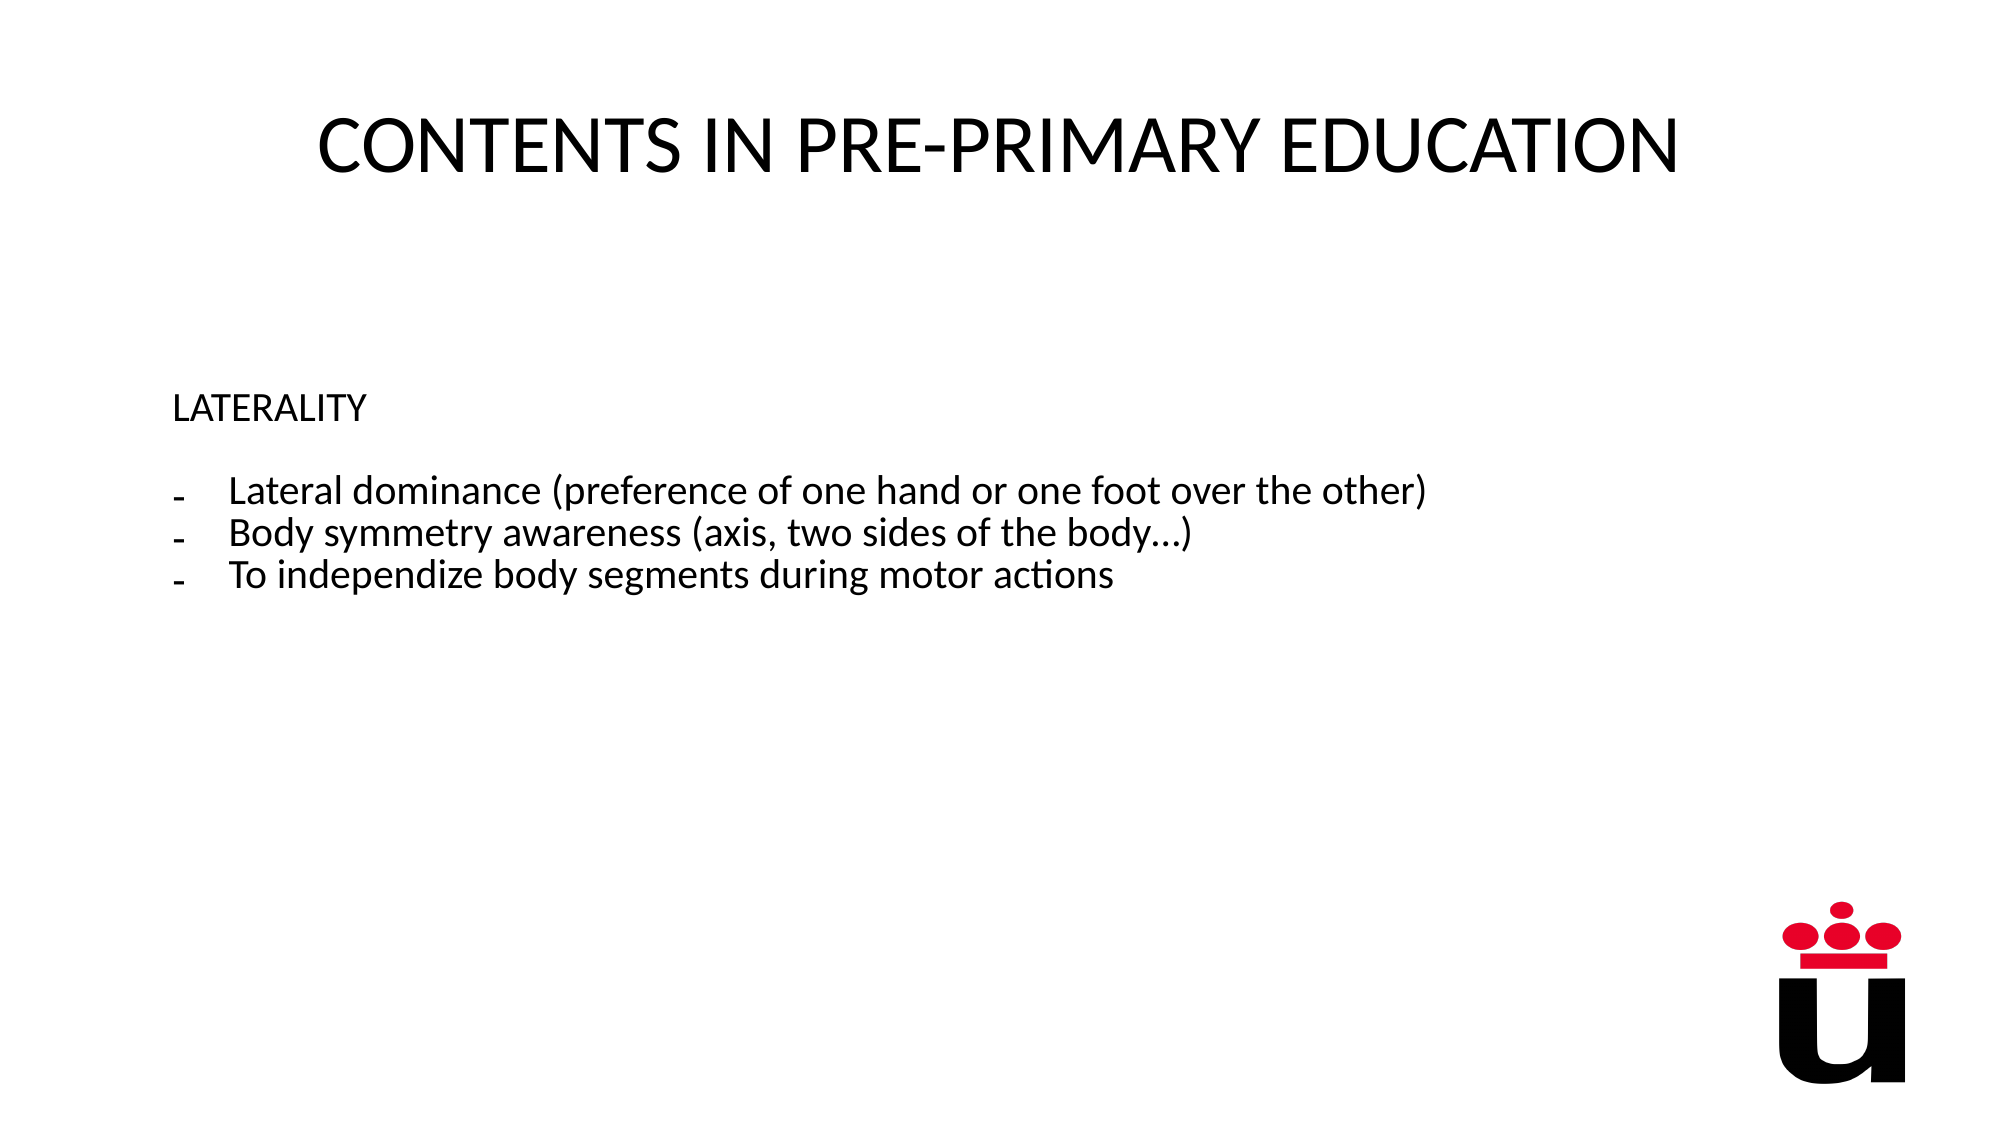

# CONTENTS IN PRE-PRIMARY EDUCATION
LATERALITY
Lateral dominance (preference of one hand or one foot over the other)
Body symmetry awareness (axis, two sides of the body…)
To independize body segments during motor actions